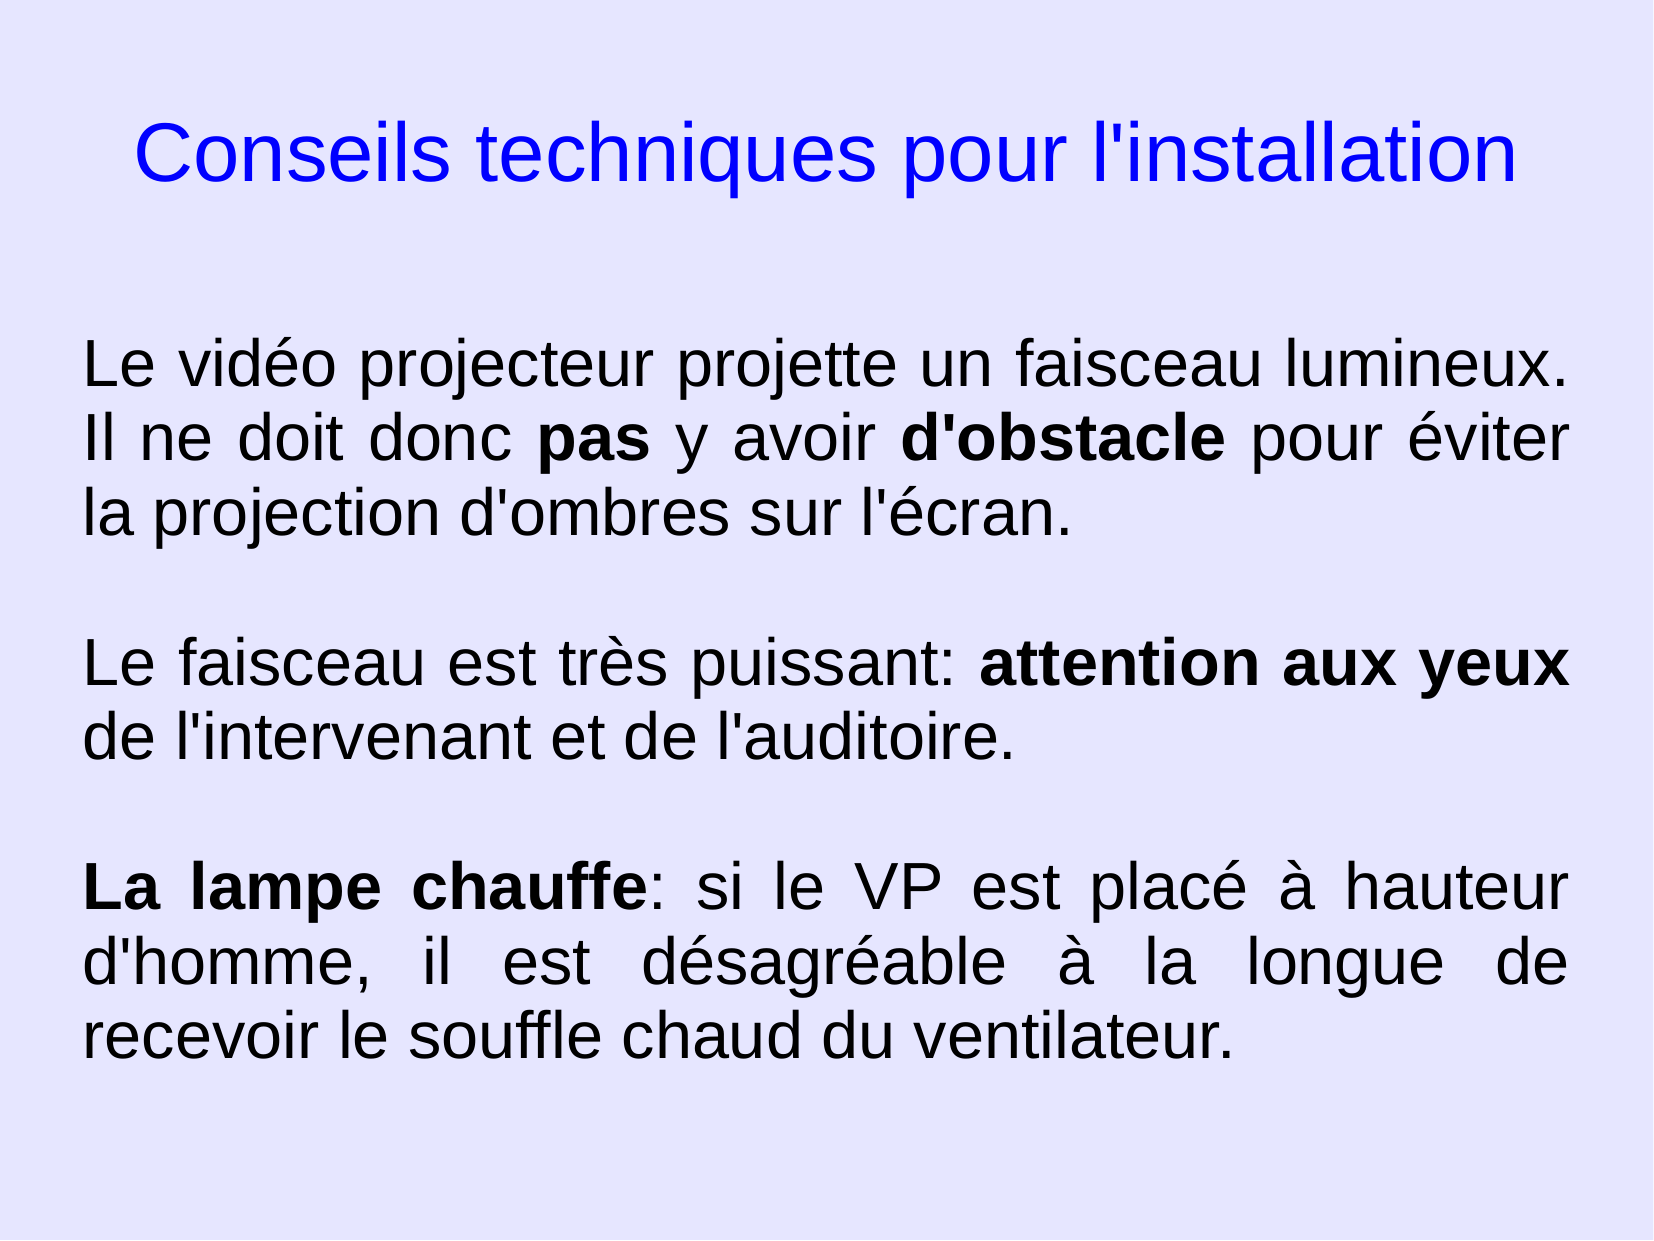

# Conseils techniques pour l'installation
Le vidéo projecteur projette un faisceau lumineux. Il ne doit donc pas y avoir d'obstacle pour éviter la projection d'ombres sur l'écran.
Le faisceau est très puissant: attention aux yeux de l'intervenant et de l'auditoire.
La lampe chauffe: si le VP est placé à hauteur d'homme, il est désagréable à la longue de recevoir le souffle chaud du ventilateur.